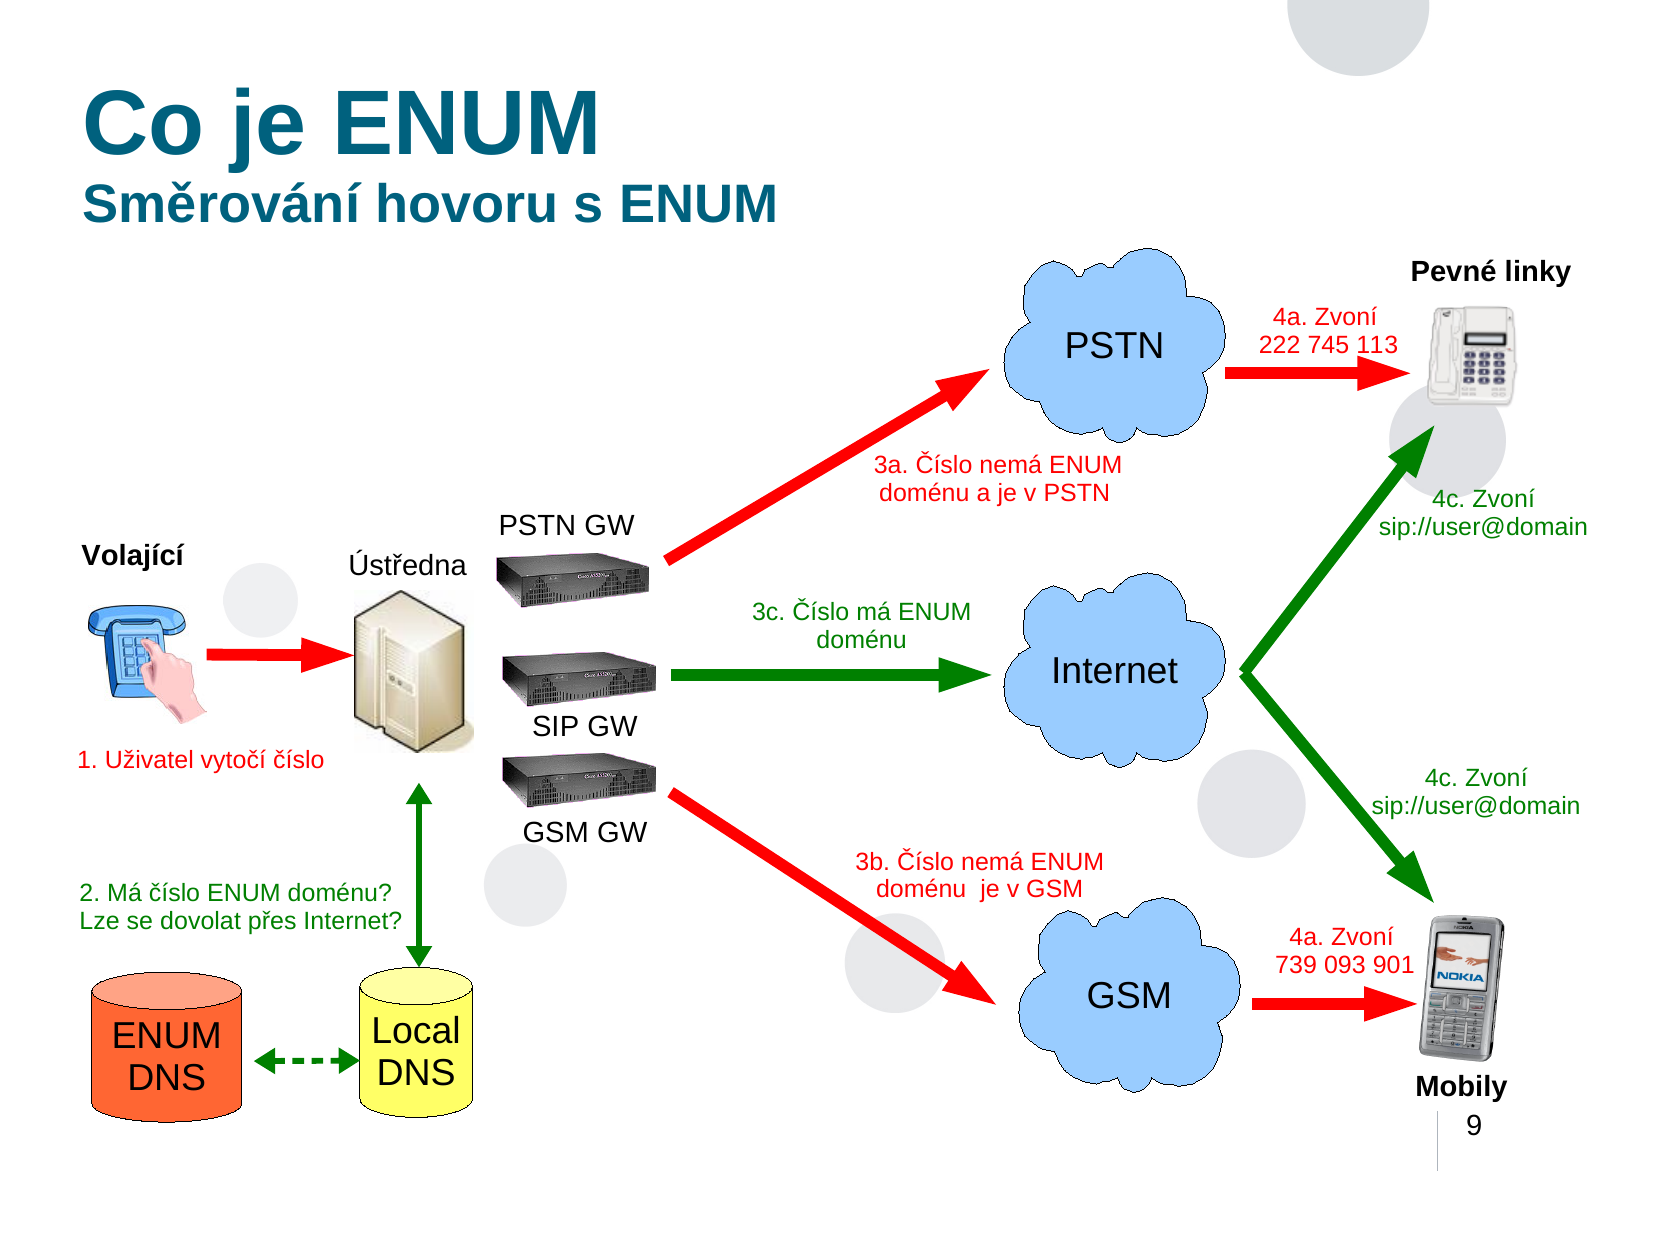

# Co je ENUM Směrování hovoru s ENUM
Pevné linky
PSTN
4a. Zvoní
222 745 113
3a. Číslo nemá ENUM doménu a je v PSTN
4c. Zvoní
sip://user@domain
PSTN GW
Volající
Ústředna
Internet
3c. Číslo má ENUM doménu
SIP GW
1. Uživatel vytočí číslo
4c. Zvoní
sip://user@domain
GSM GW
3b. Číslo nemá ENUM doménu je v GSM
2. Má číslo ENUM doménu? Lze se dovolat přes Internet?
GSM
4a. Zvoní
739 093 901
Local
DNS
ENUM
DNS
Mobily